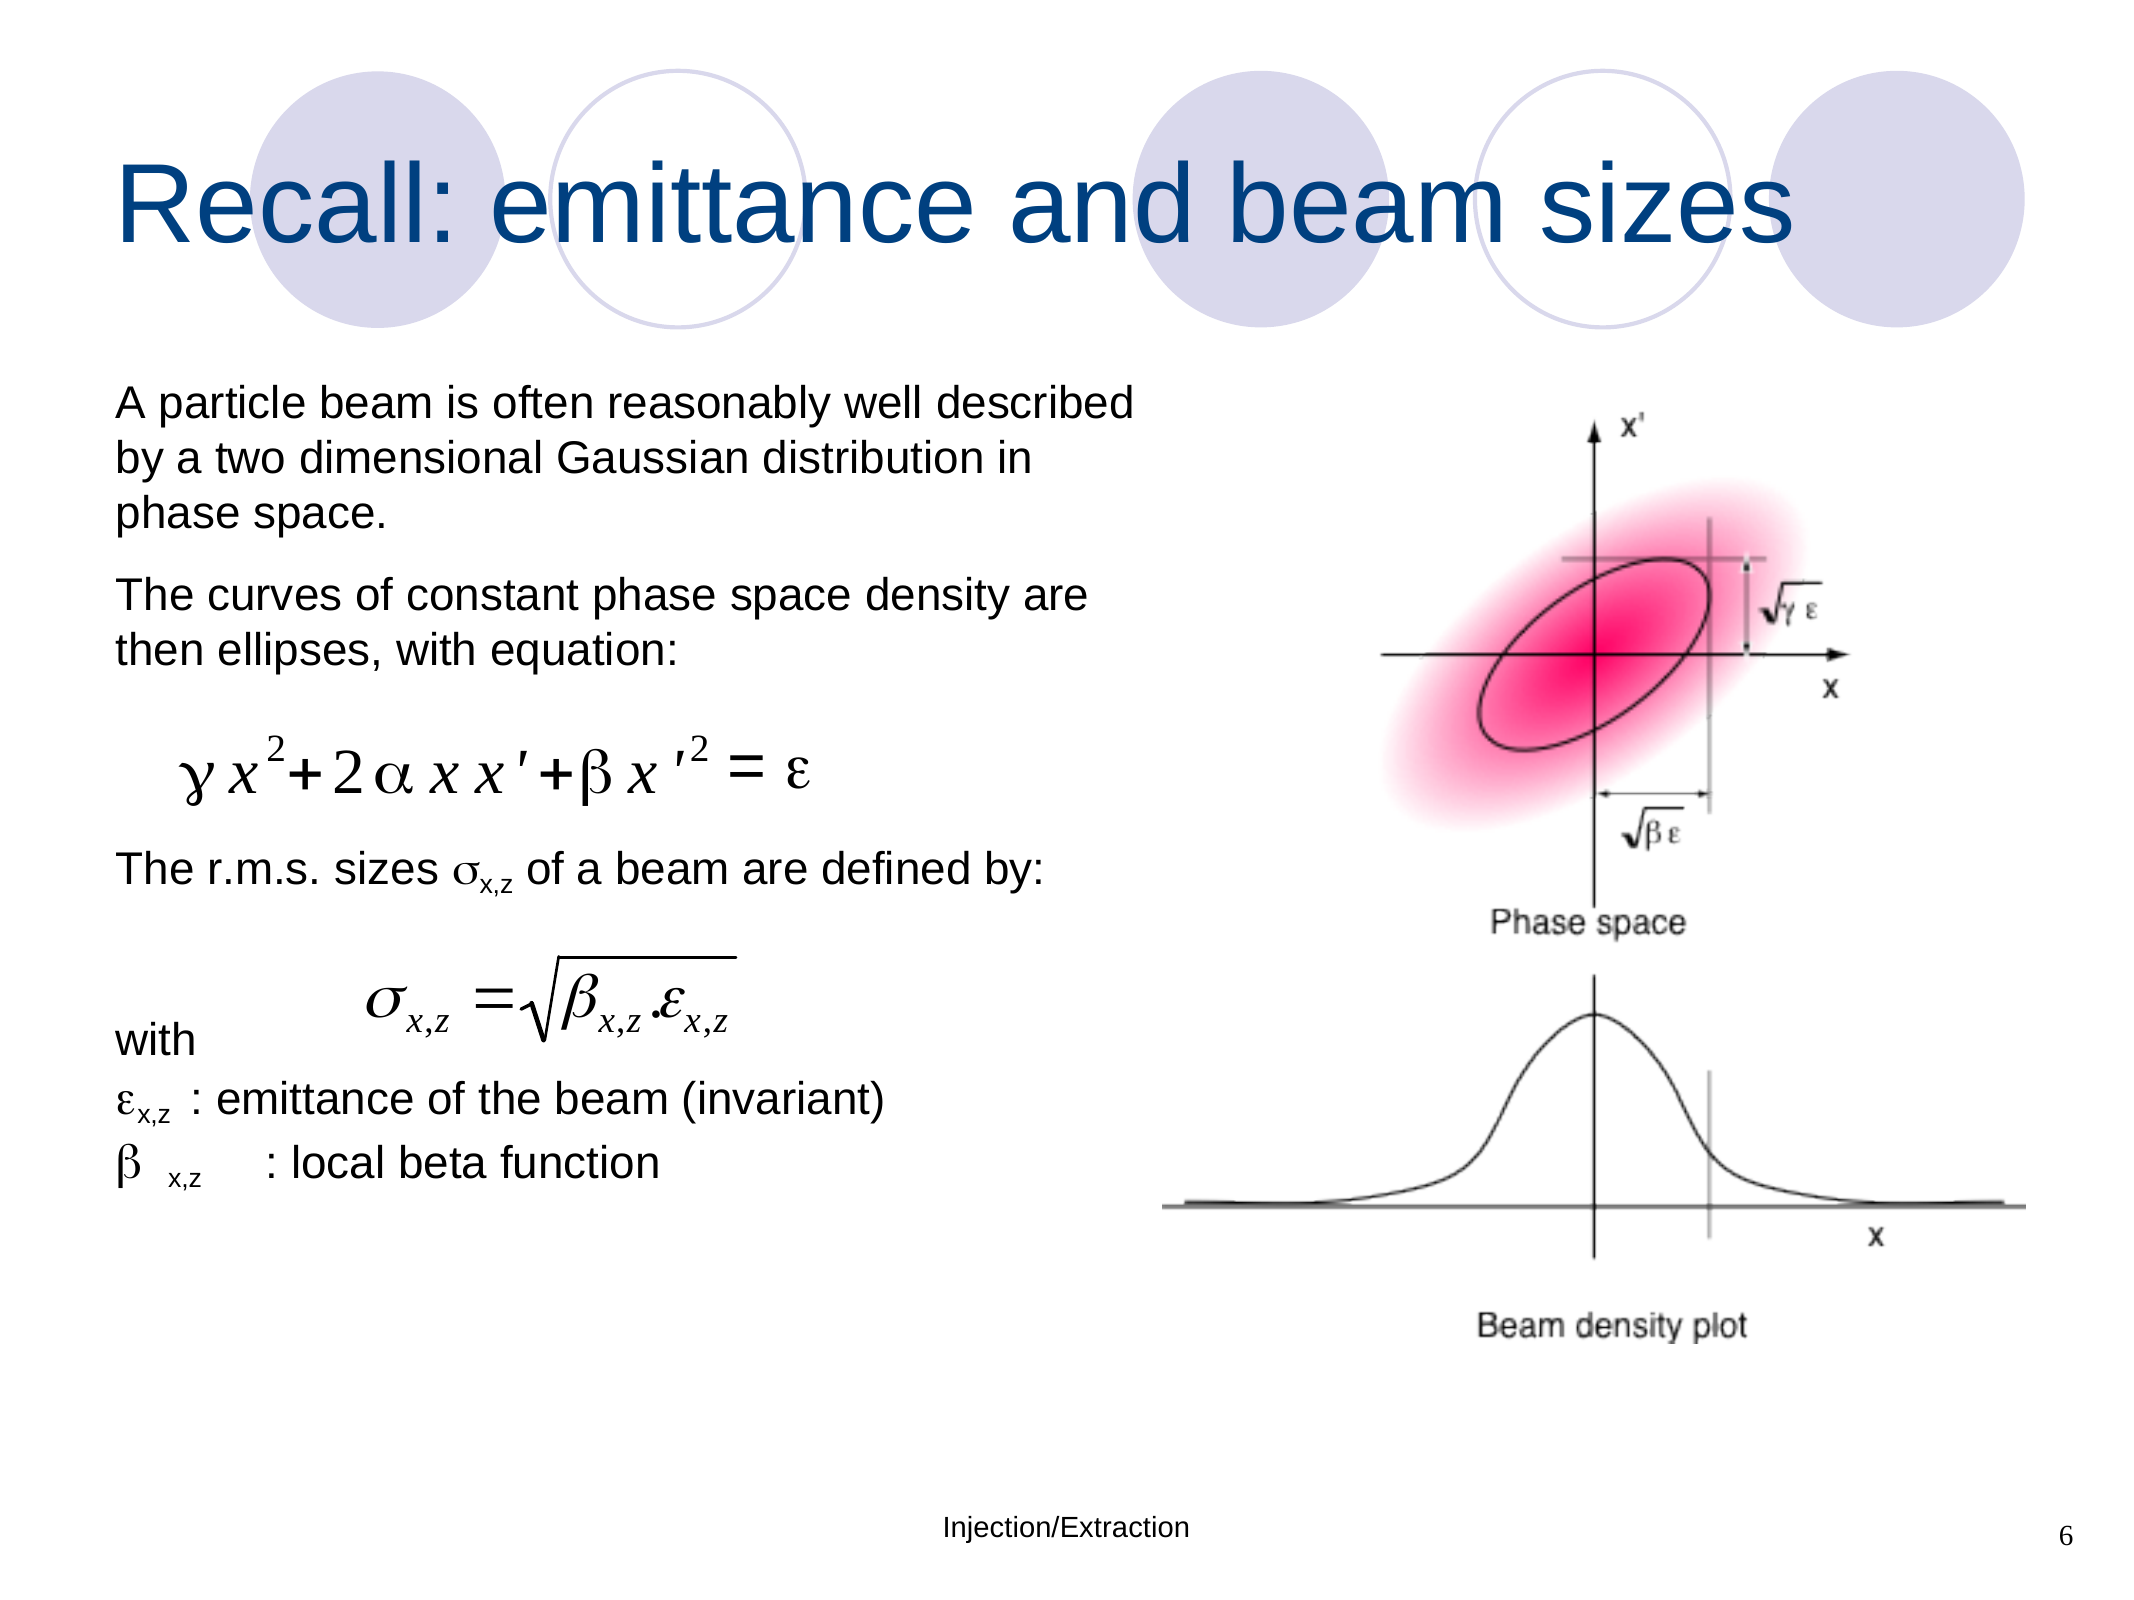

# Recall: emittance and beam sizes
A particle beam is often reasonably well described by a two dimensional Gaussian distribution in phase space.
The curves of constant phase space density are then ellipses, with equation:
The r.m.s. sizes x,z of a beam are defined by:
with
x,z	: emittance of the beam (invariant)
x,z	: local beta function
= 
6